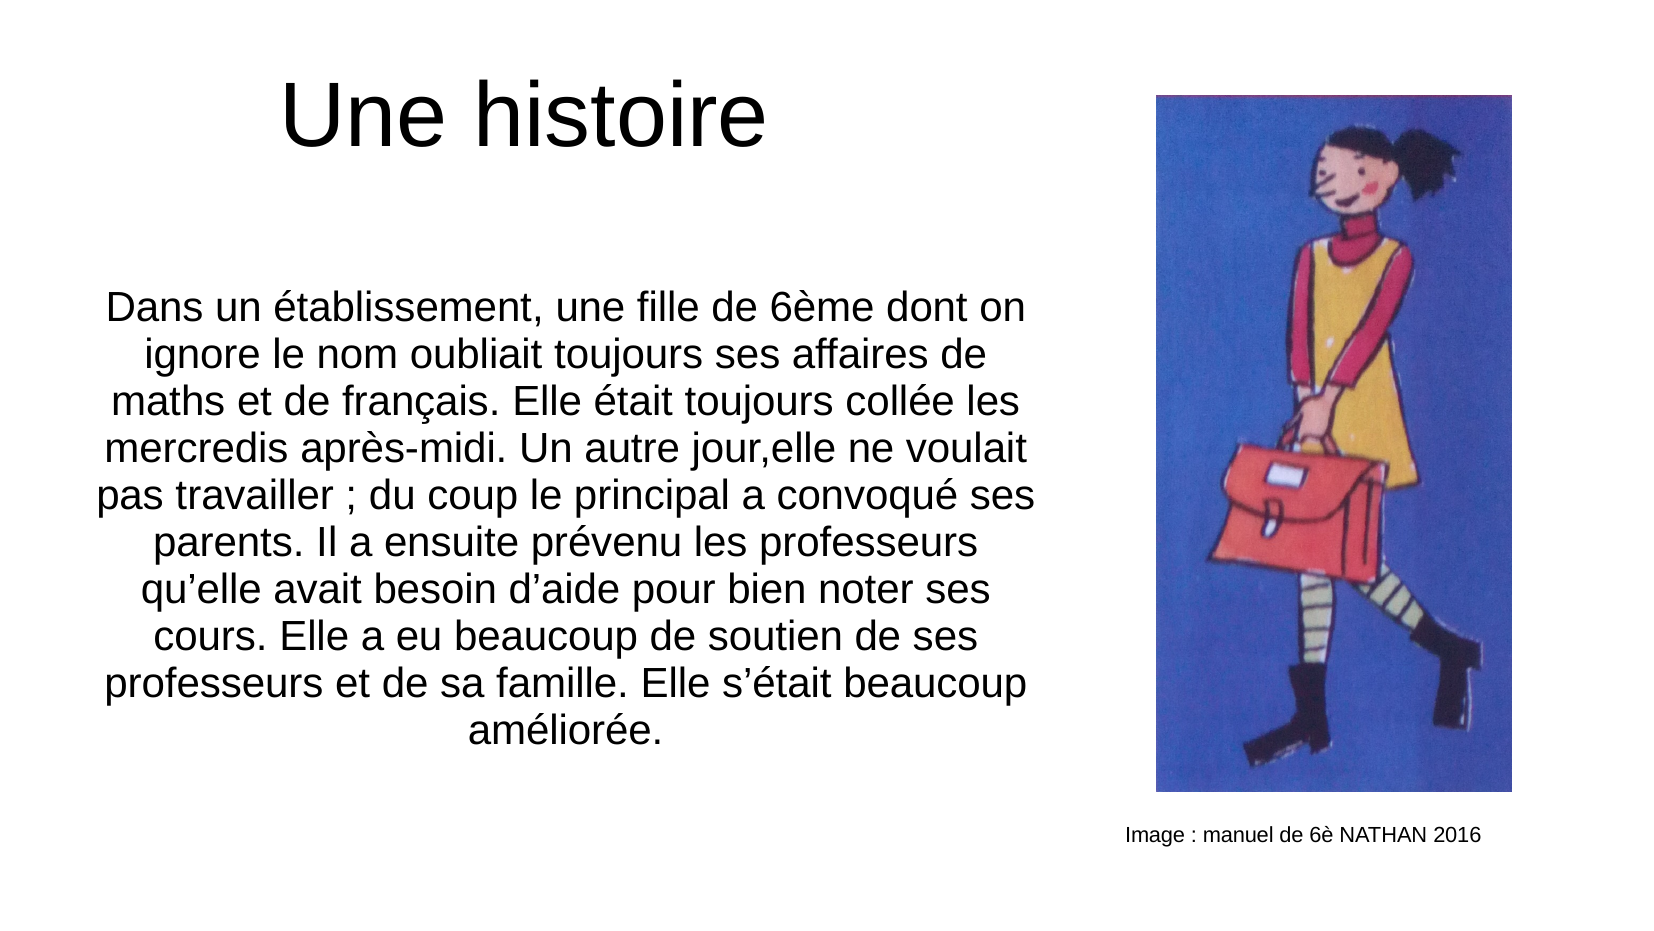

# Une histoire
Dans un établissement, une fille de 6ème dont on ignore le nom oubliait toujours ses affaires de maths et de français. Elle était toujours collée les mercredis après-midi. Un autre jour,elle ne voulait pas travailler ; du coup le principal a convoqué ses parents. Il a ensuite prévenu les professeurs qu’elle avait besoin d’aide pour bien noter ses cours. Elle a eu beaucoup de soutien de ses professeurs et de sa famille. Elle s’était beaucoup améliorée.
Image : manuel de 6è NATHAN 2016